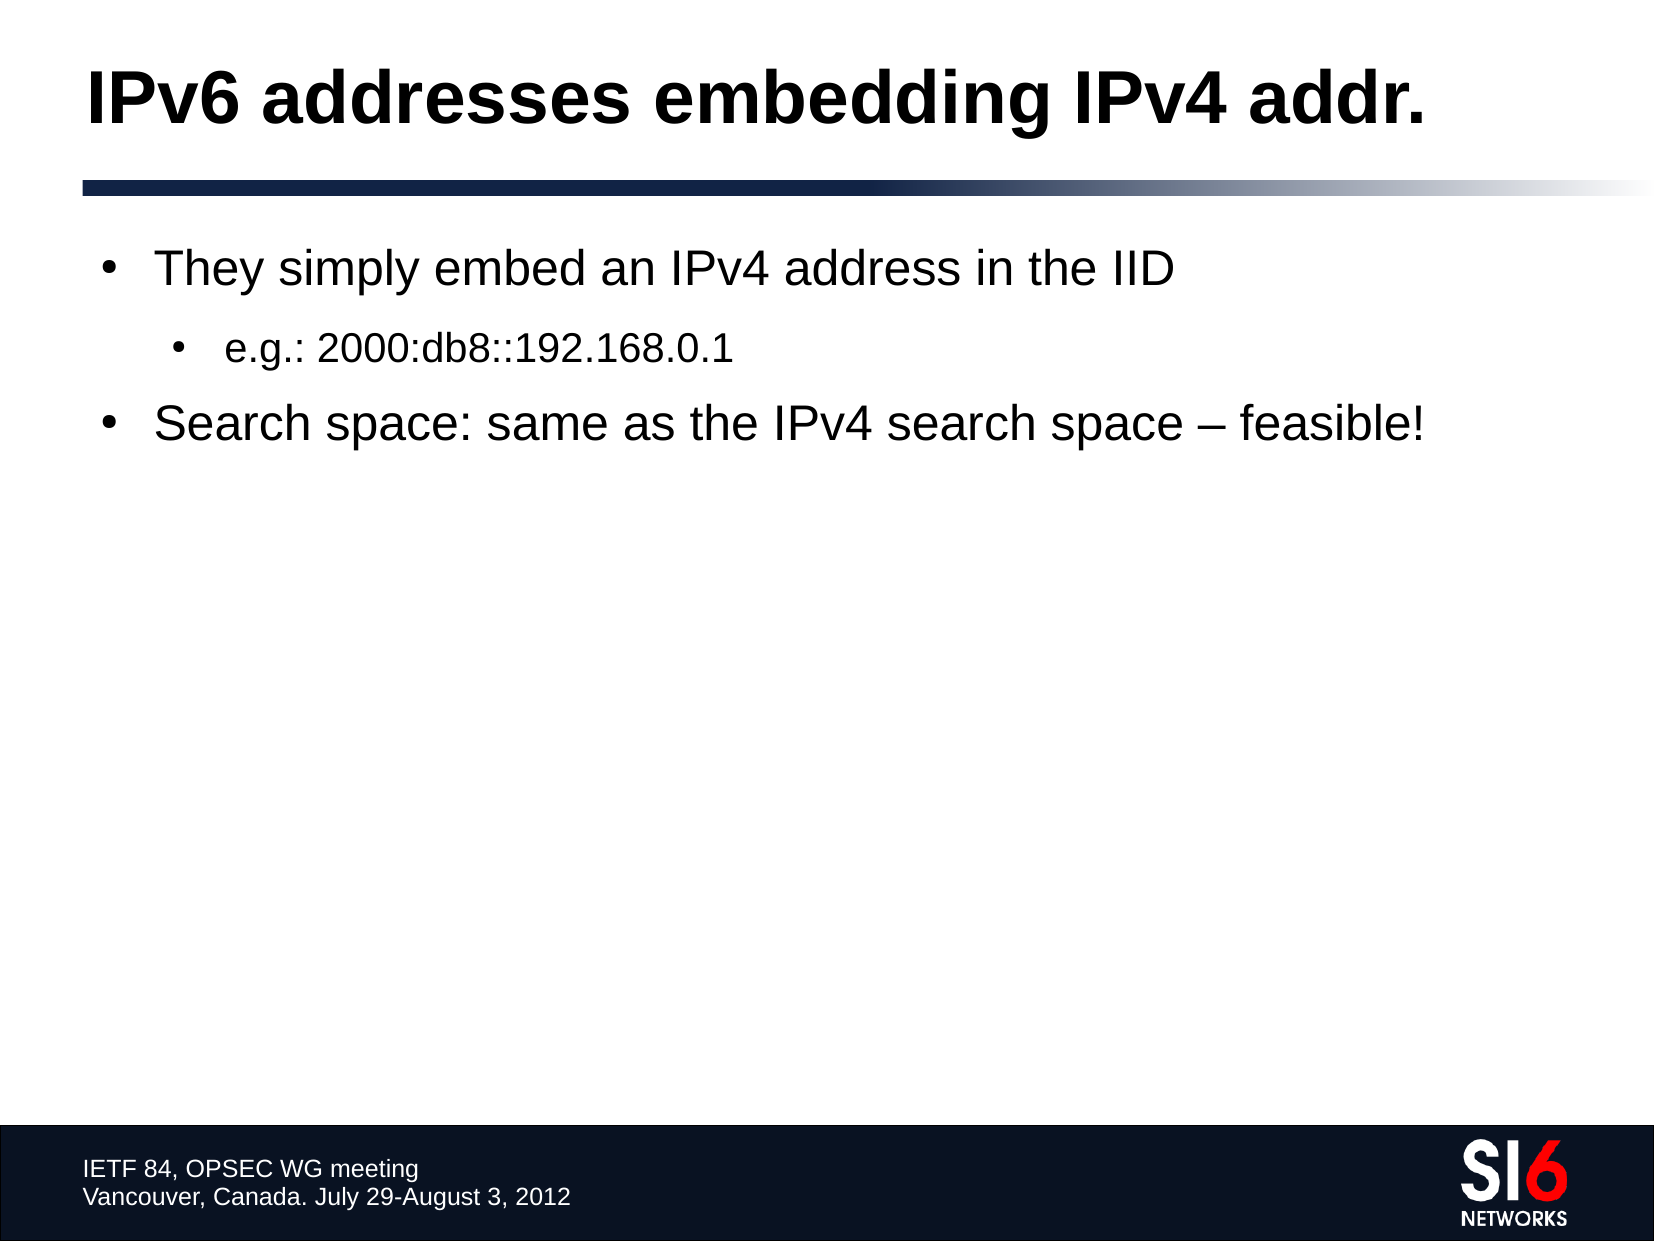

# IPv6 addresses embedding IPv4 addr.
They simply embed an IPv4 address in the IID
e.g.: 2000:db8::192.168.0.1
Search space: same as the IPv4 search space – feasible!